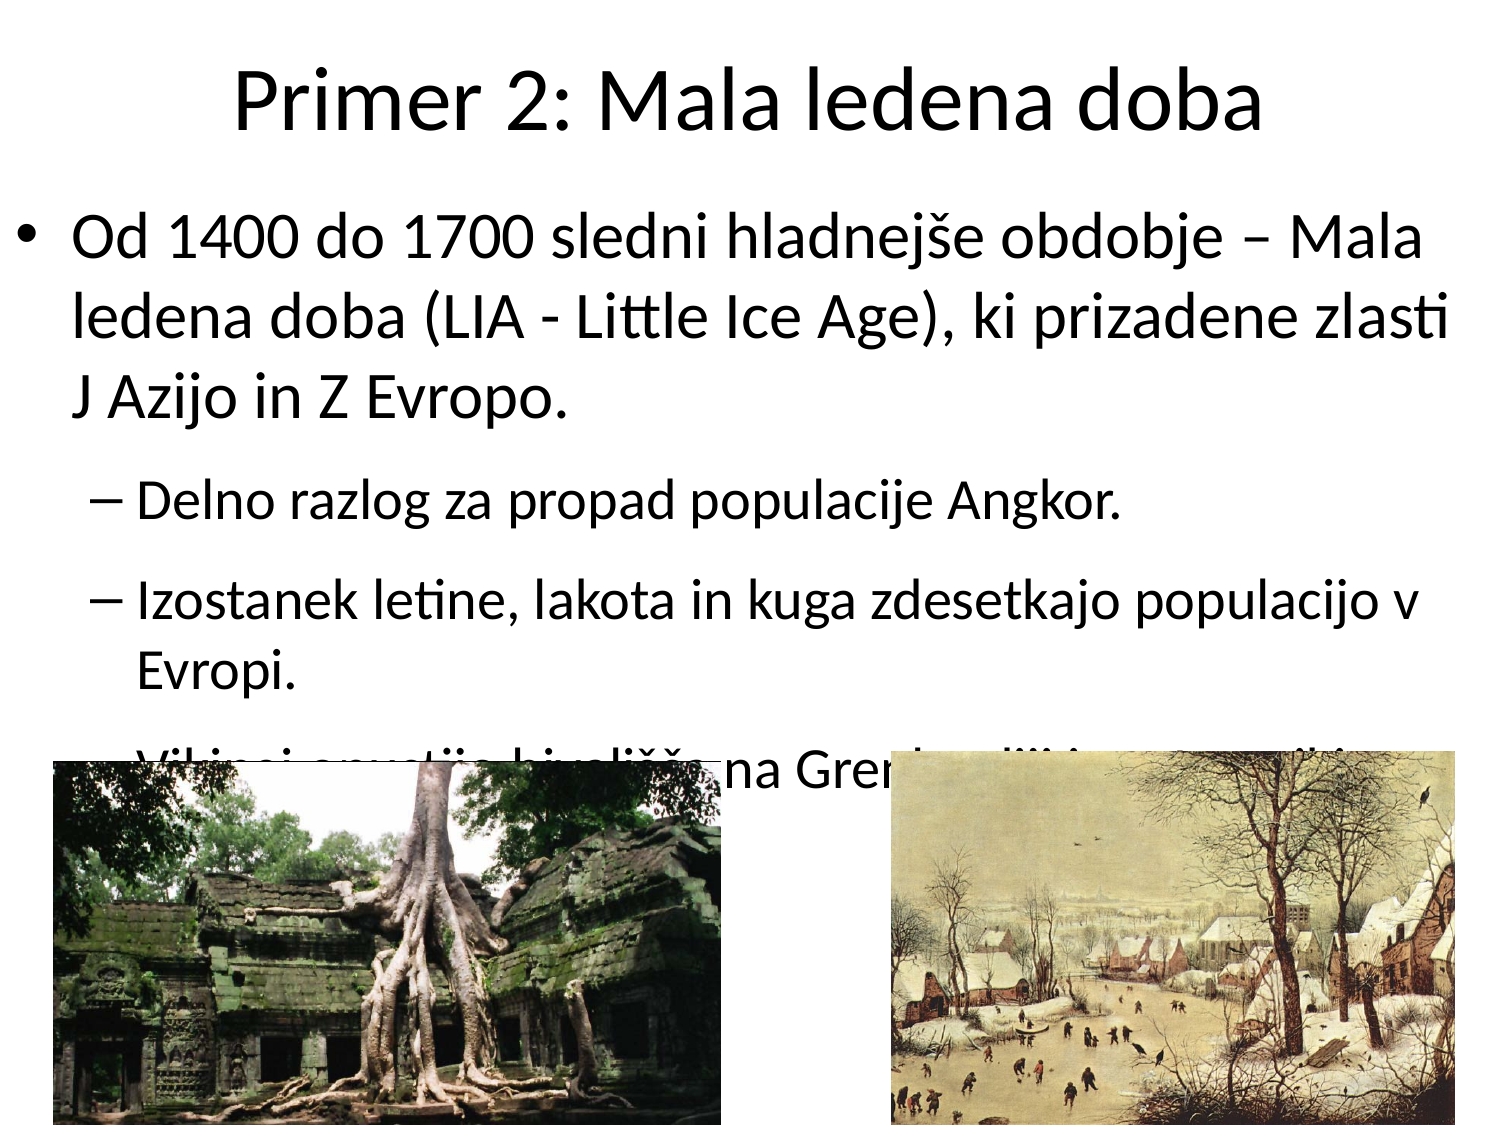

# Primer 2: Mala ledena doba
Od 1400 do 1700 sledni hladnejše obdobje – Mala ledena doba (LIA - Little Ice Age), ki prizadene zlasti J Azijo in Z Evropo.
Delno razlog za propad populacije Angkor.
Izostanek letine, lakota in kuga zdesetkajo populacijo v Evropi.
Vikingi opustijo bivališča na Grenlandiji in v Ameriki.